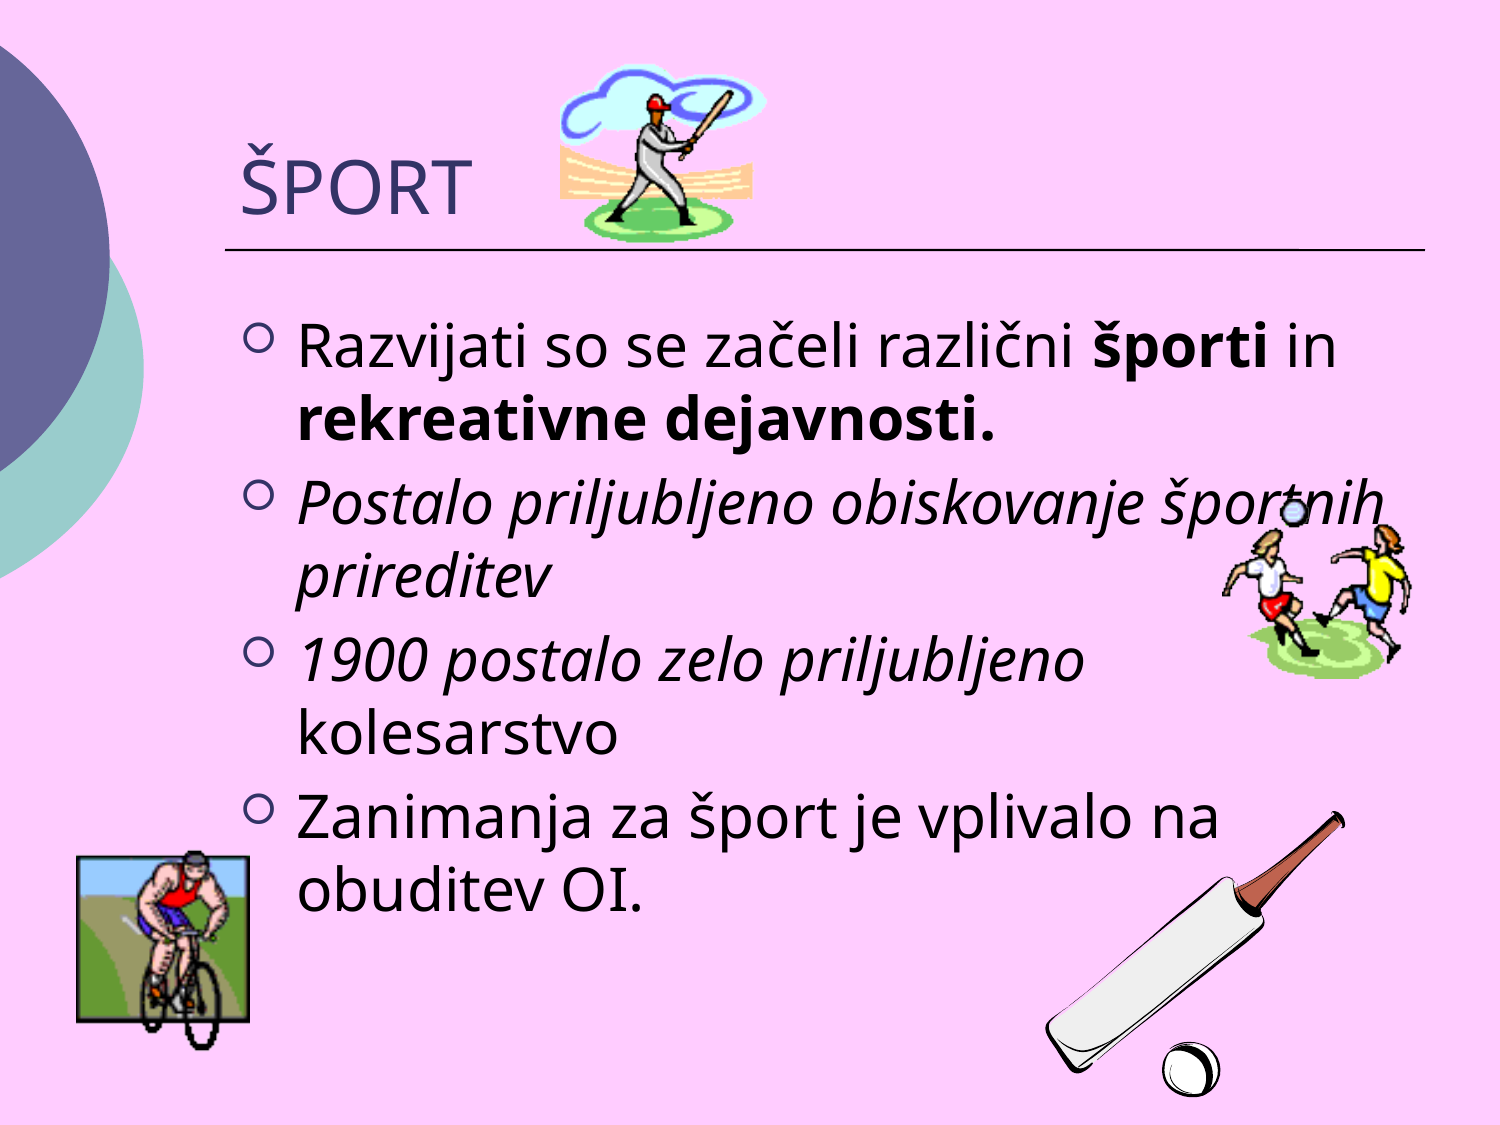

# ŠPORT
Razvijati so se začeli različni športi in rekreativne dejavnosti.
Postalo priljubljeno obiskovanje športnih prireditev
1900 postalo zelo priljubljeno kolesarstvo
Zanimanja za šport je vplivalo na obuditev OI.